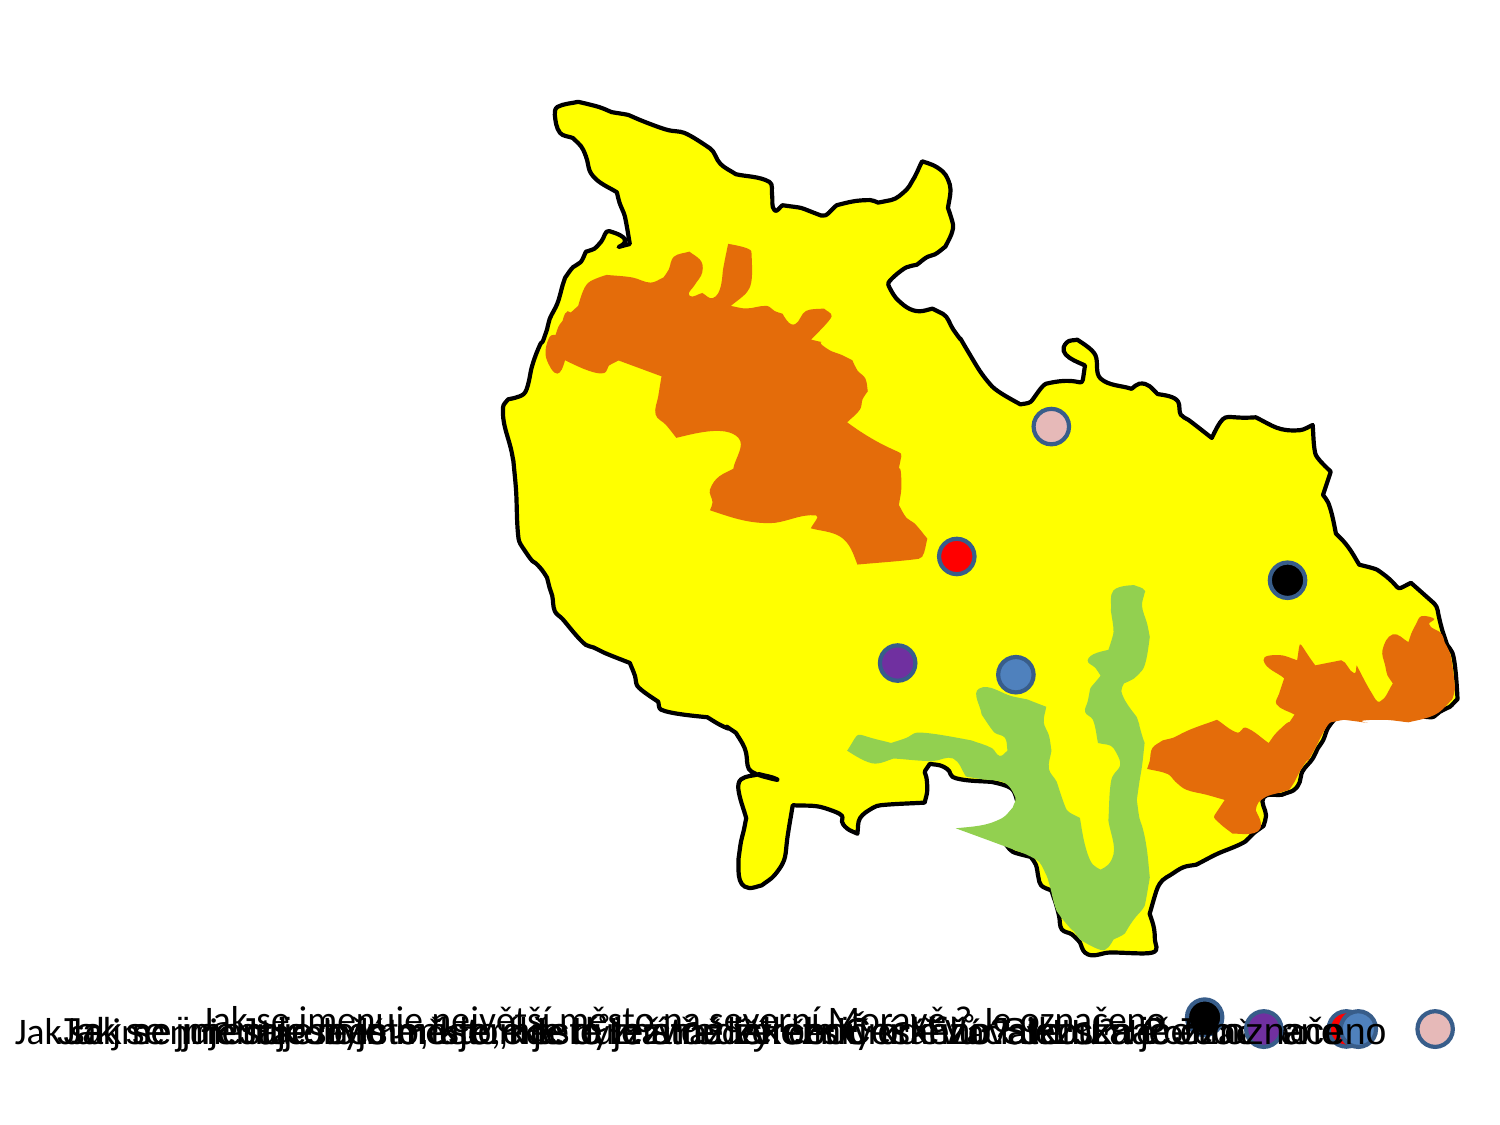

Jak se jmenuje největší město na severní Moravě ? Je označeno
Jak se jmenuje starobylé město, kde byl zavražděn český král Václav III .? Je označeno
Jak se jmenuje město, které je důležitou železniční křižovatkou a je označeno
Jak se jmenuje toto město, které je střediskem Českého Slezska ? Je označeno
Jak se jmenuje město známé výrobou oděvů ? Je označeno